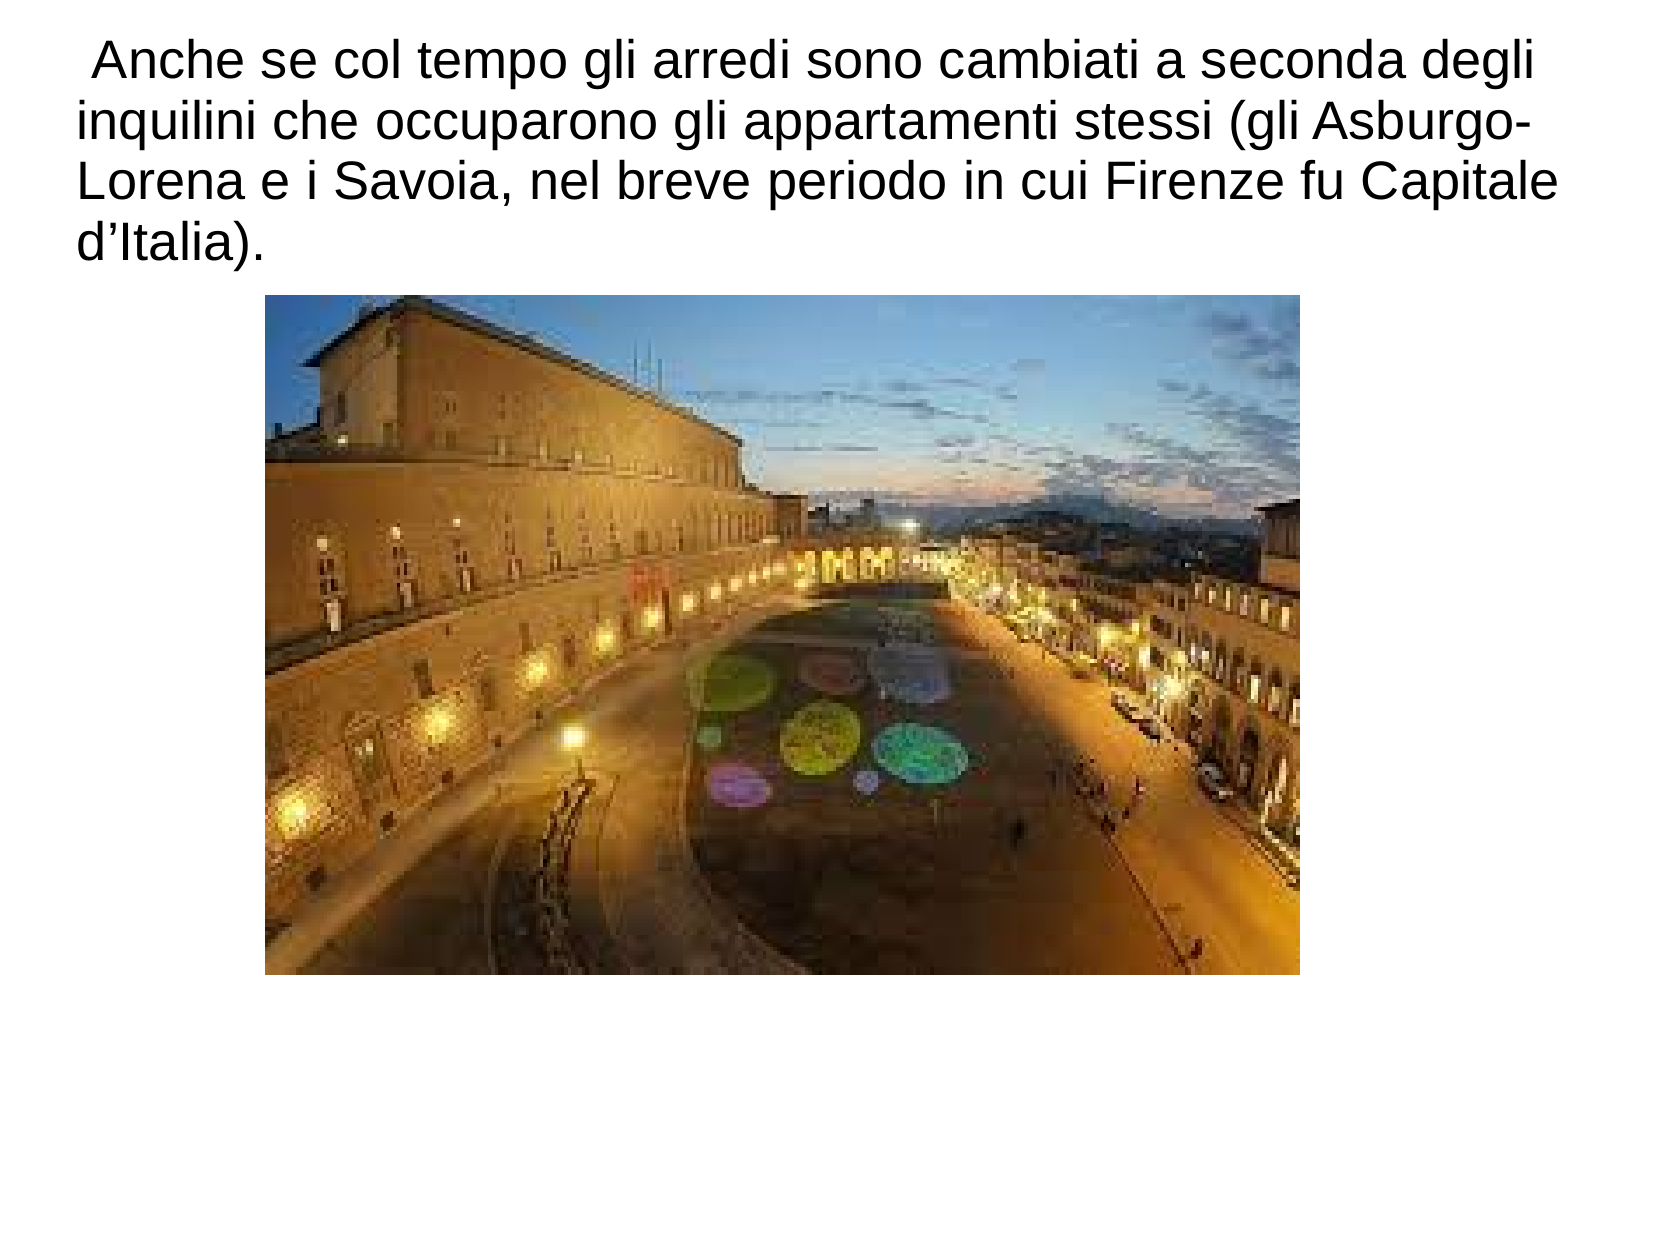

# Anche se col tempo gli arredi sono cambiati a seconda degli inquilini che occuparono gli appartamenti stessi (gli Asburgo-Lorena e i Savoia, nel breve periodo in cui Firenze fu Capitale d’Italia).